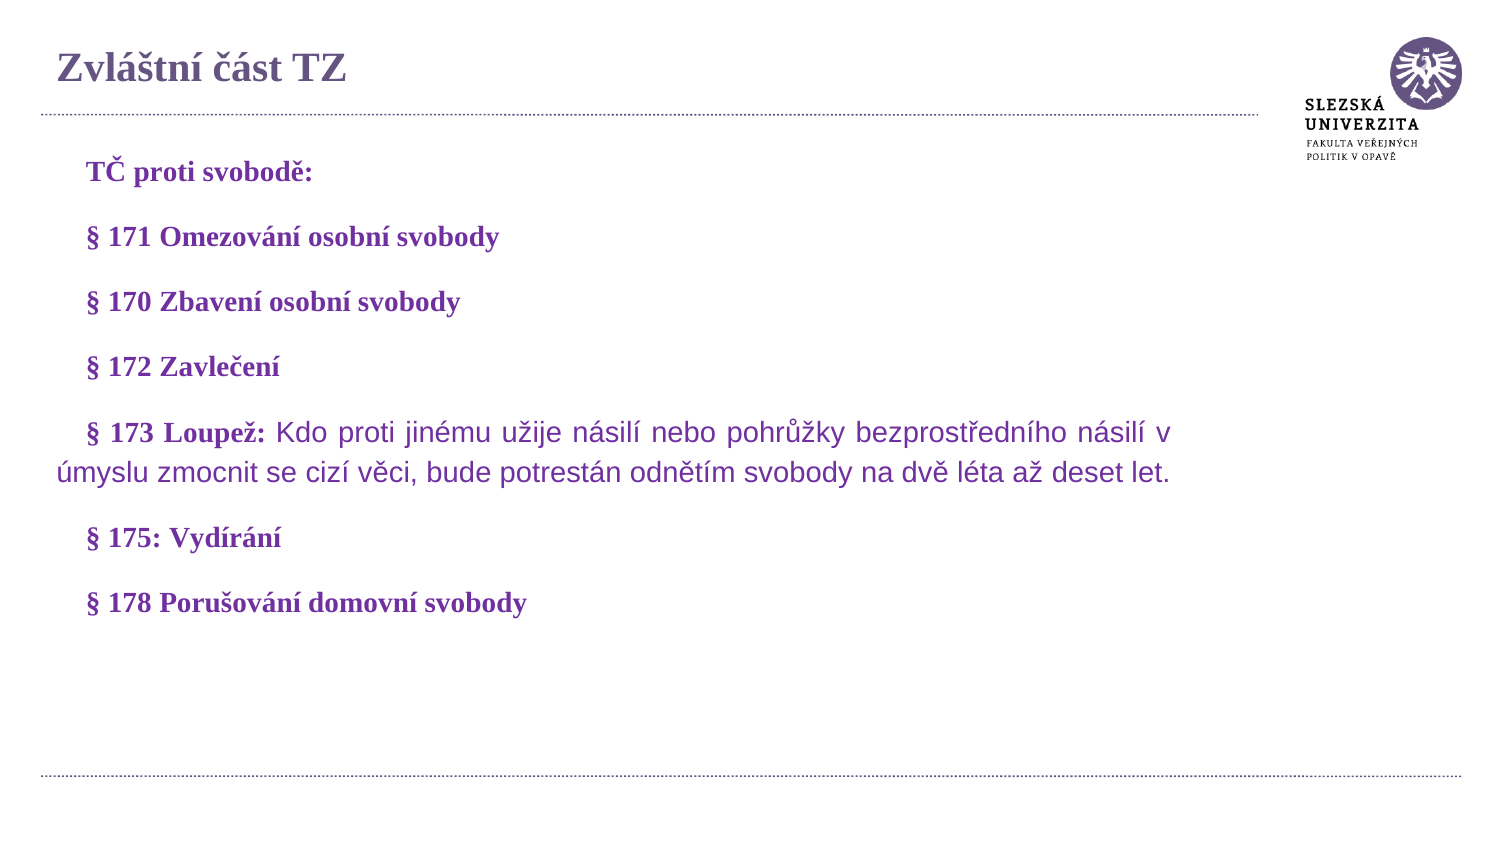

# Zvláštní část TZ
TČ proti svobodě:
§ 171 Omezování osobní svobody
§ 170 Zbavení osobní svobody
§ 172 Zavlečení
§ 173 Loupež: Kdo proti jinému užije násilí nebo pohrůžky bezprostředního násilí v úmyslu zmocnit se cizí věci, bude potrestán odnětím svobody na dvě léta až deset let.
§ 175: Vydírání
§ 178 Porušování domovní svobody